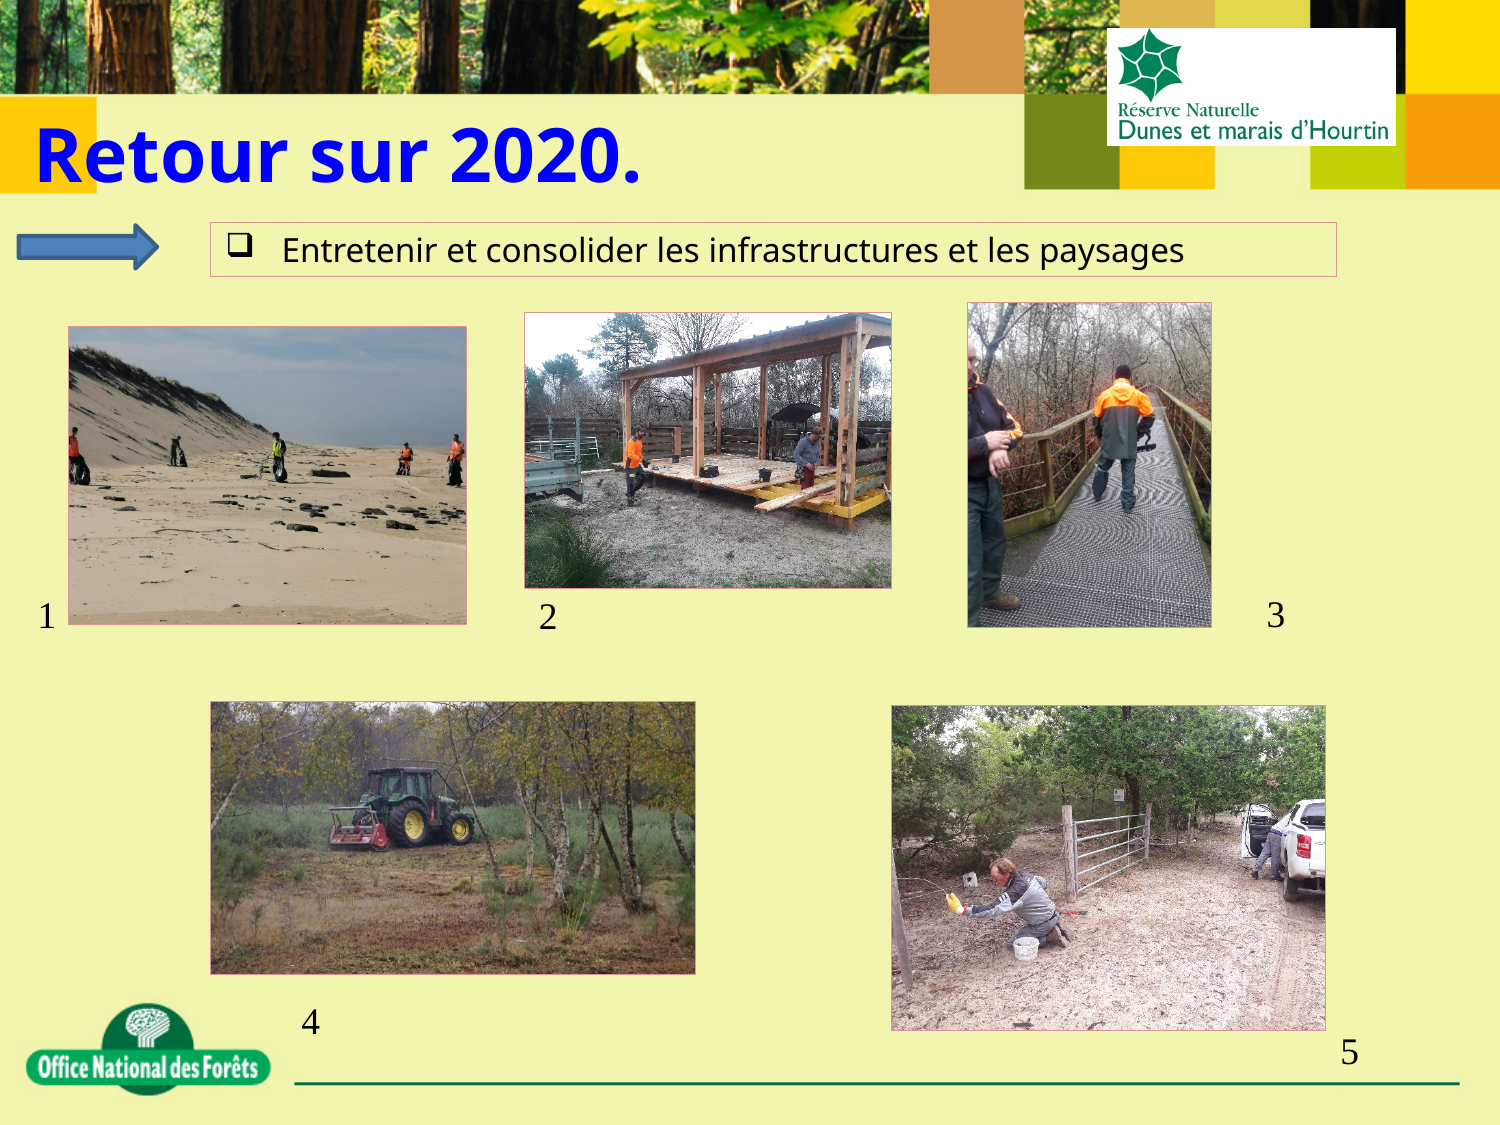

Retour sur 2020.
Entretenir et consolider les infrastructures et les paysages
3
1
2
4
5